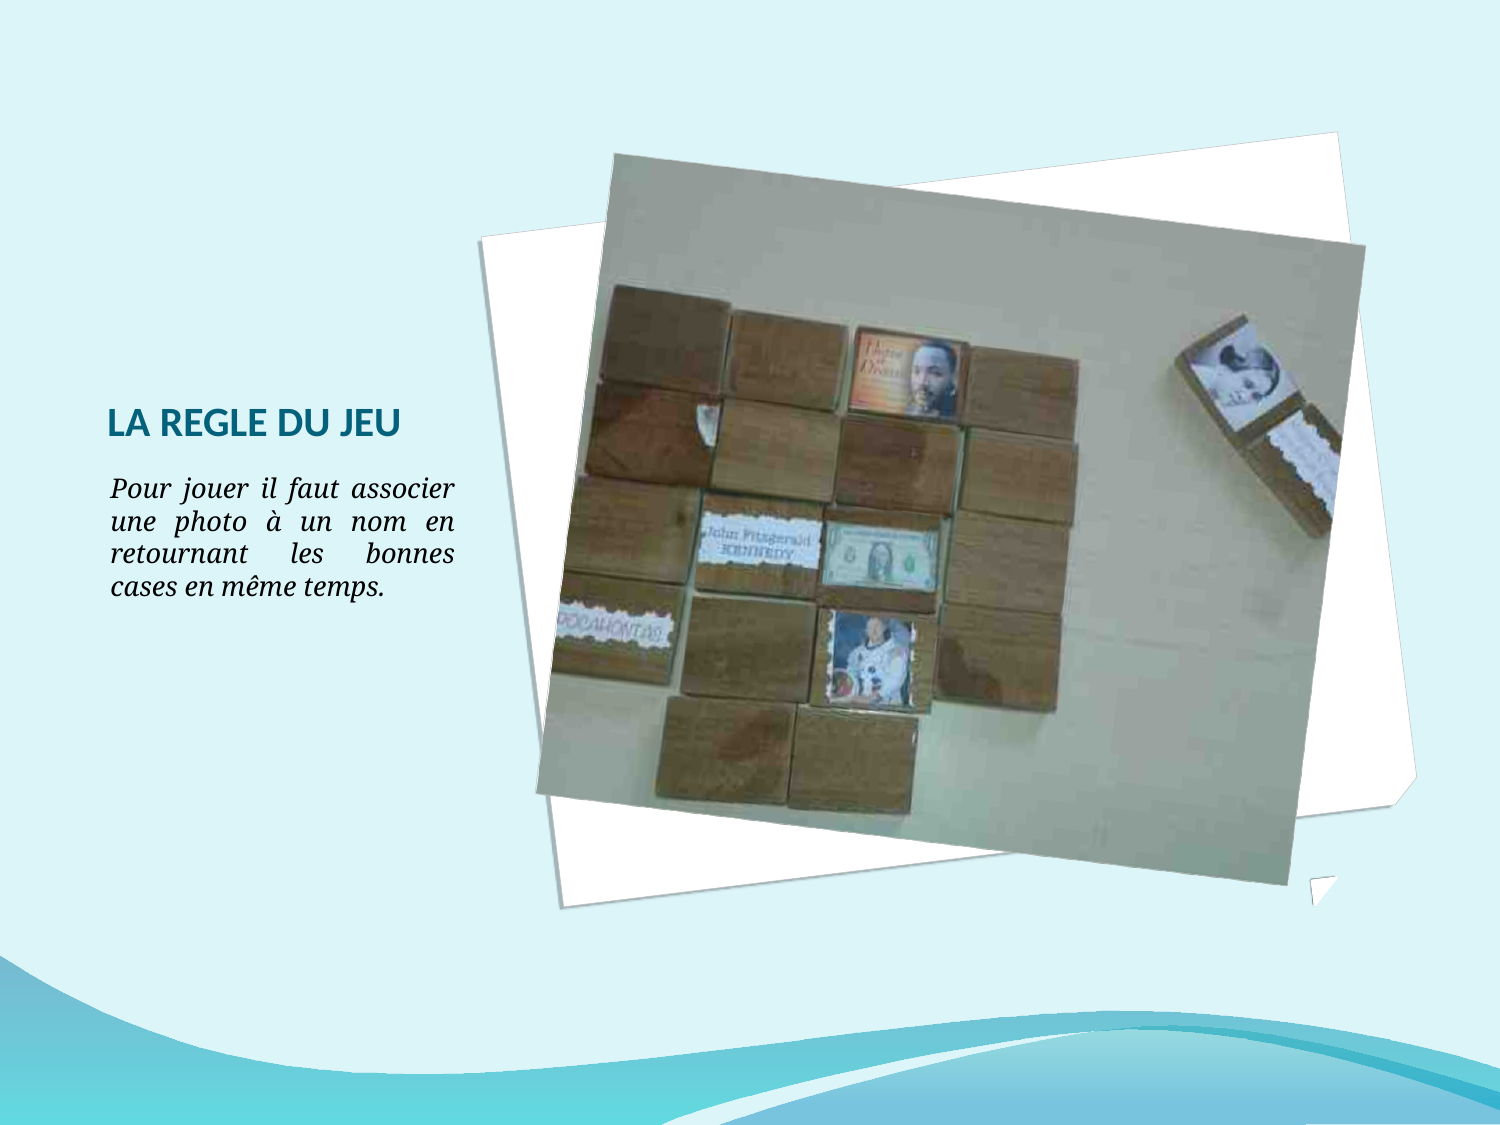

# LA REGLE DU JEU
Pour jouer il faut associer une photo à un nom en retournant les bonnes cases en même temps.